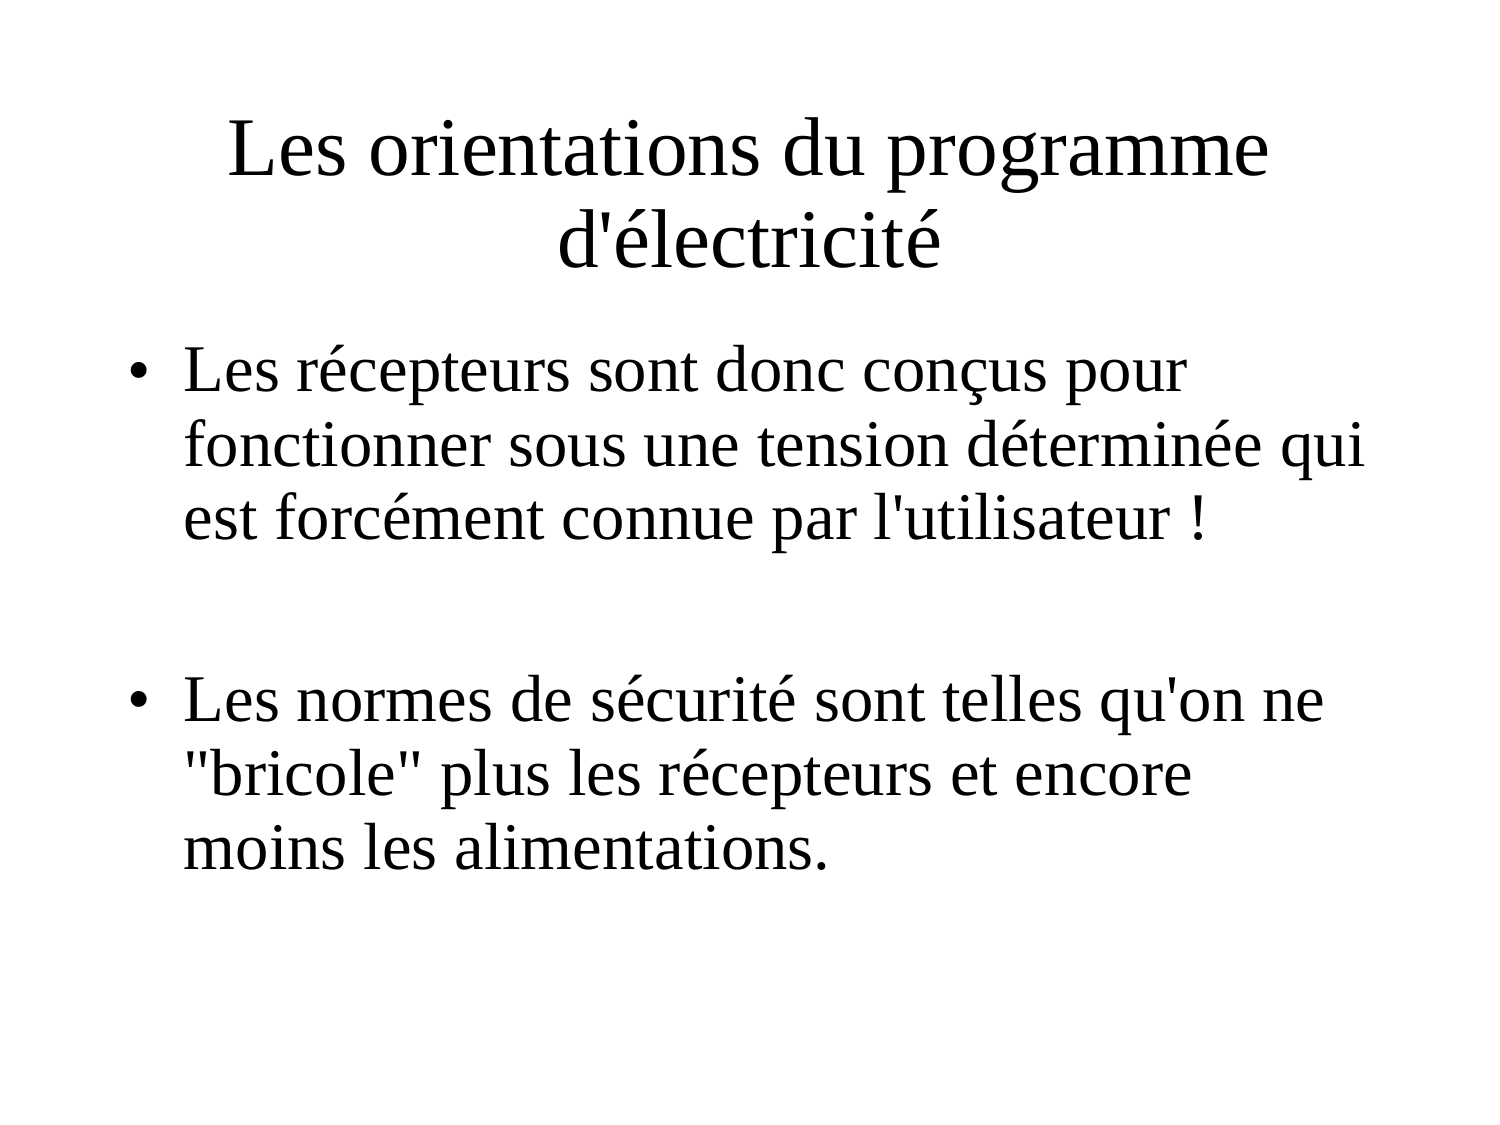

# Les orientations du programme d'électricité
Les récepteurs sont donc conçus pour fonctionner sous une tension déterminée qui est forcément connue par l'utilisateur !
Les normes de sécurité sont telles qu'on ne "bricole" plus les récepteurs et encore moins les alimentations.